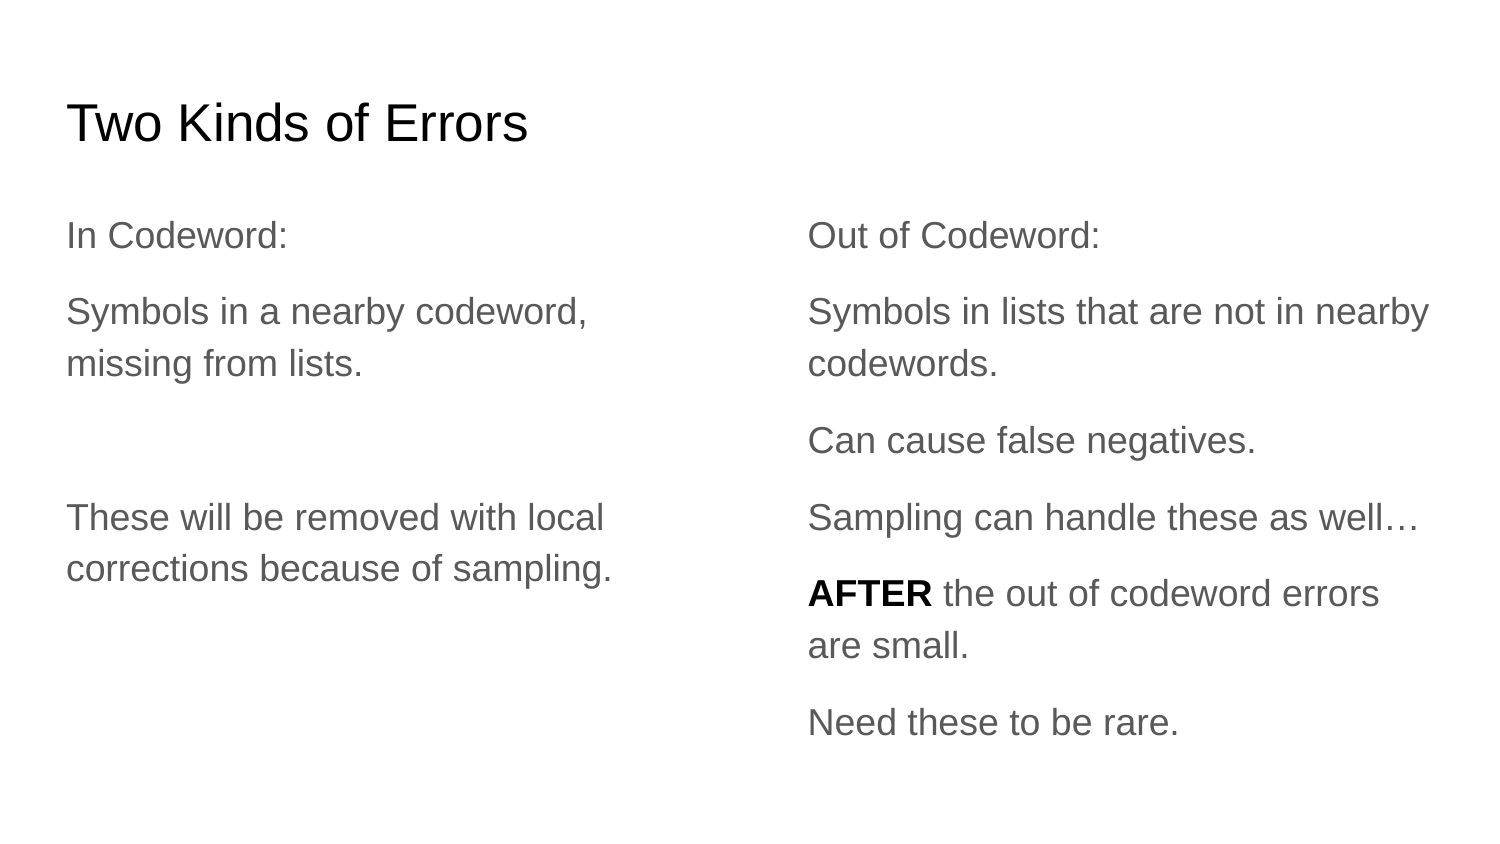

# Two Kinds of Errors
In Codeword:
Symbols in a nearby codeword, missing from lists.
These will be removed with local corrections because of sampling.
Out of Codeword:
Symbols in lists that are not in nearby codewords.
Can cause false negatives.
Sampling can handle these as well…
AFTER the out of codeword errors are small.
Need these to be rare.